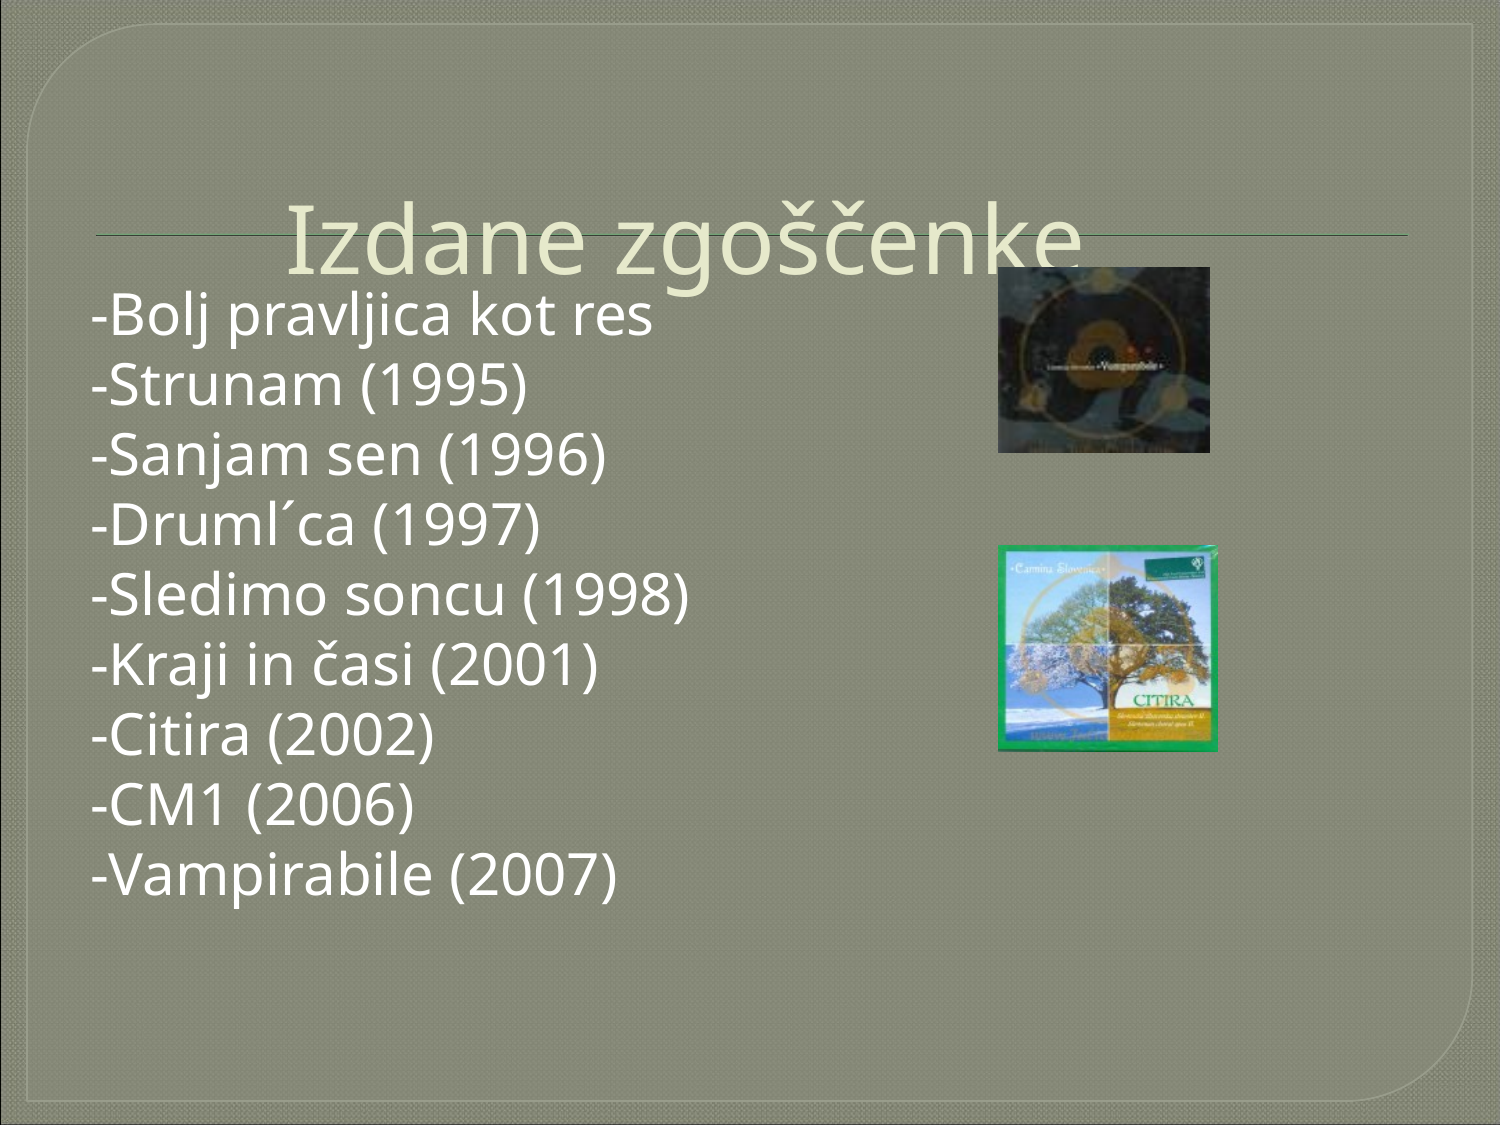

# Izdane zgoščenke
-Bolj pravljica kot res
-Strunam (1995)
-Sanjam sen (1996)
-Druml´ca (1997)
-Sledimo soncu (1998)
-Kraji in časi (2001)
-Citira (2002)
-CM1 (2006)
-Vampirabile (2007)